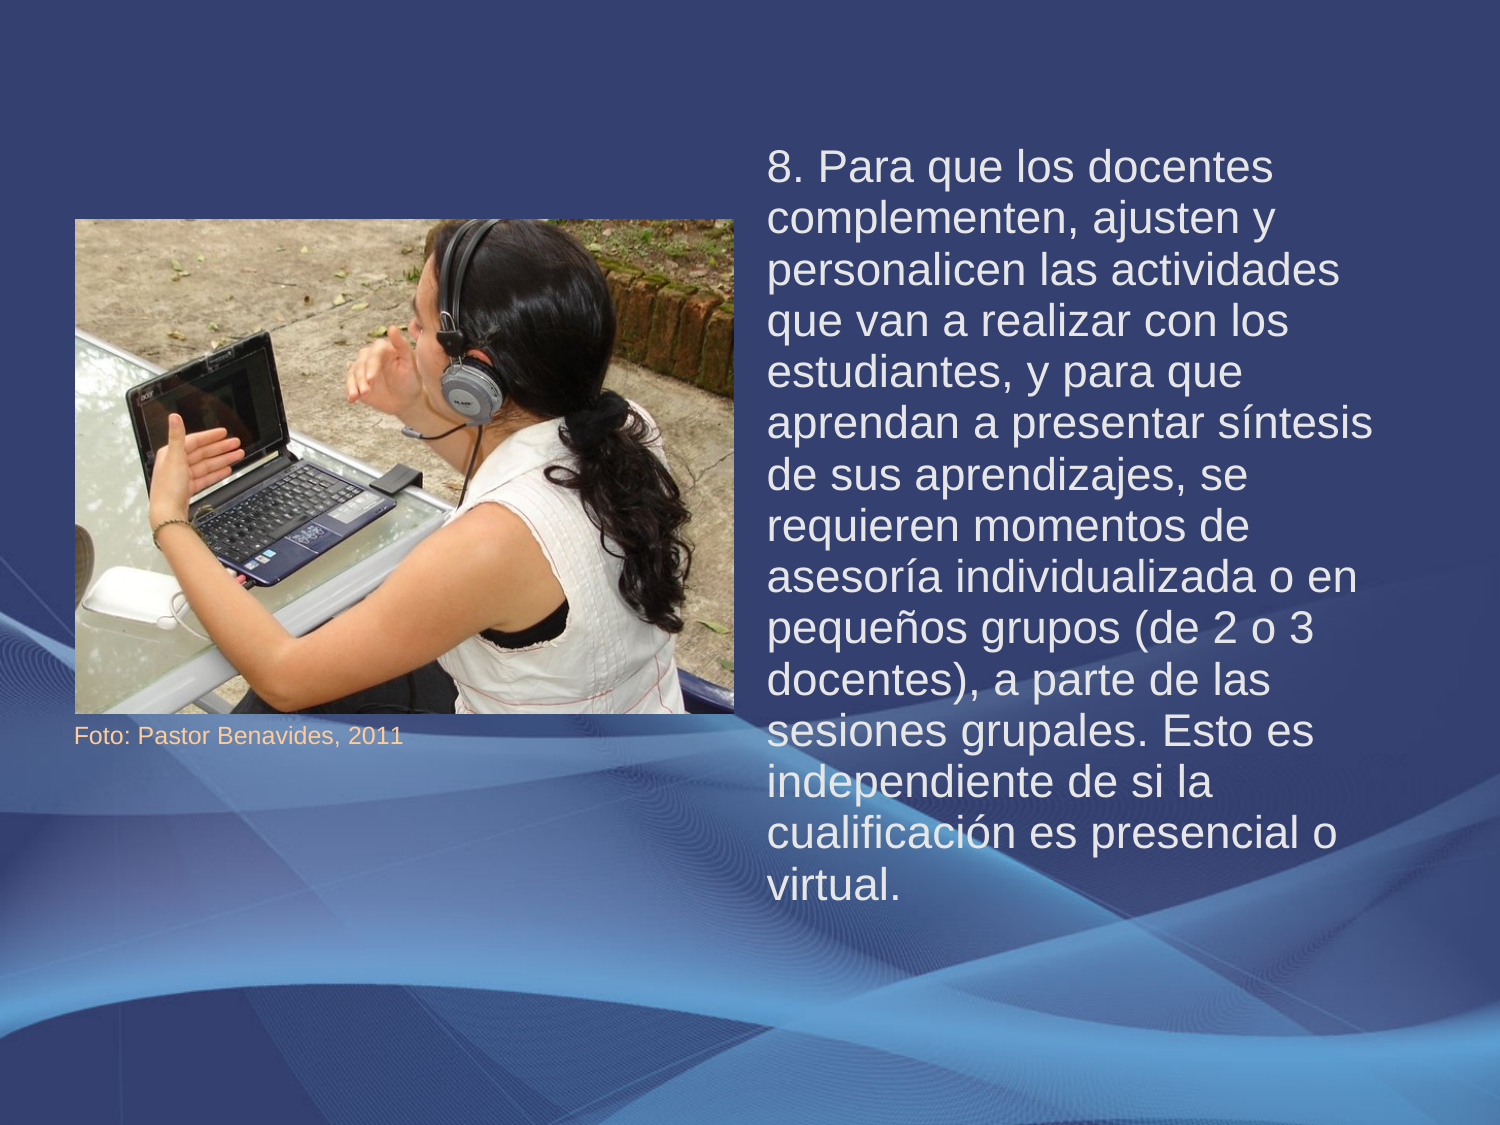

# 8. Para que los docentes complementen, ajusten y personalicen las actividades que van a realizar con los estudiantes, y para que aprendan a presentar síntesis de sus aprendizajes, se requieren momentos de asesoría individualizada o en pequeños grupos (de 2 o 3 docentes), a parte de las sesiones grupales. Esto es independiente de si la cualificación es presencial o virtual.
Foto: Pastor Benavides, 2011